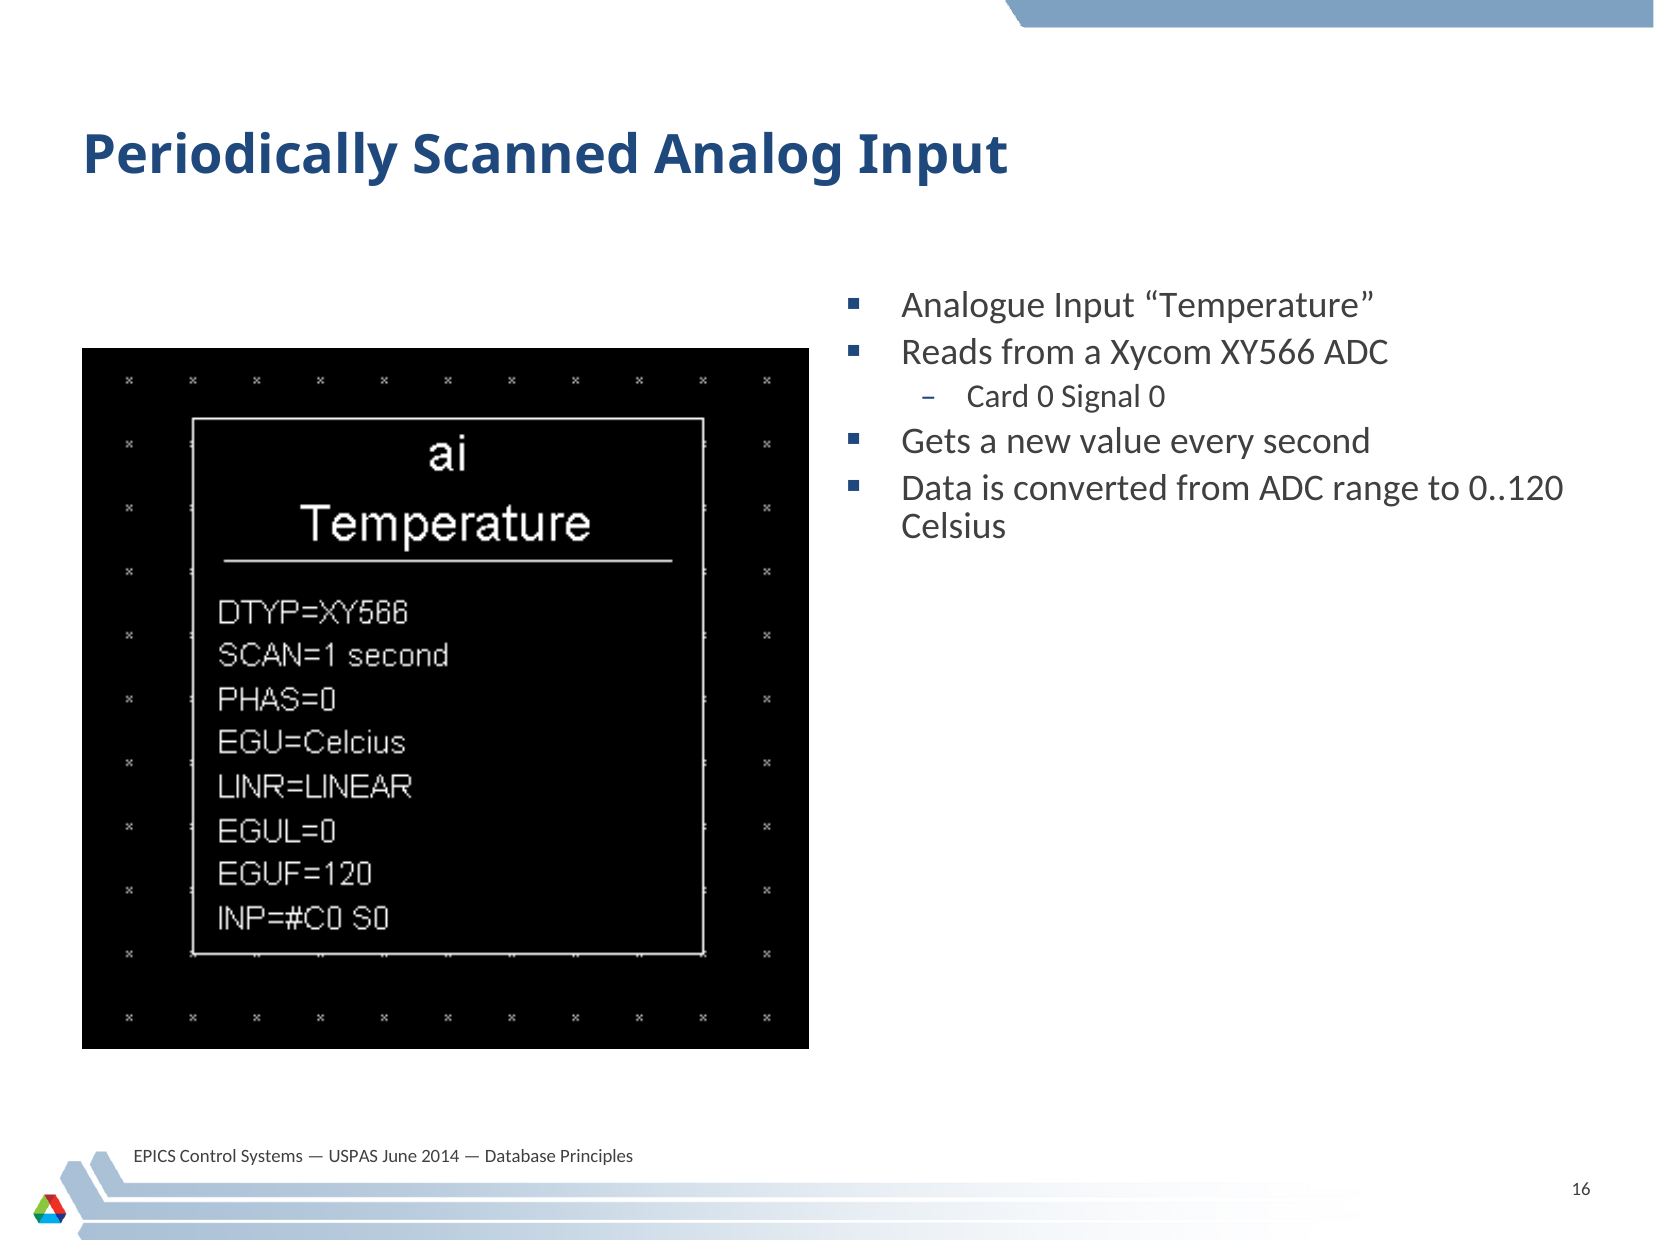

# Periodically Scanned Analog Input
Analogue Input “Temperature”
Reads from a Xycom XY566 ADC
Card 0 Signal 0
Gets a new value every second
Data is converted from ADC range to 0..120 Celsius
EPICS Control Systems — USPAS June 2014 — Database Principles
16